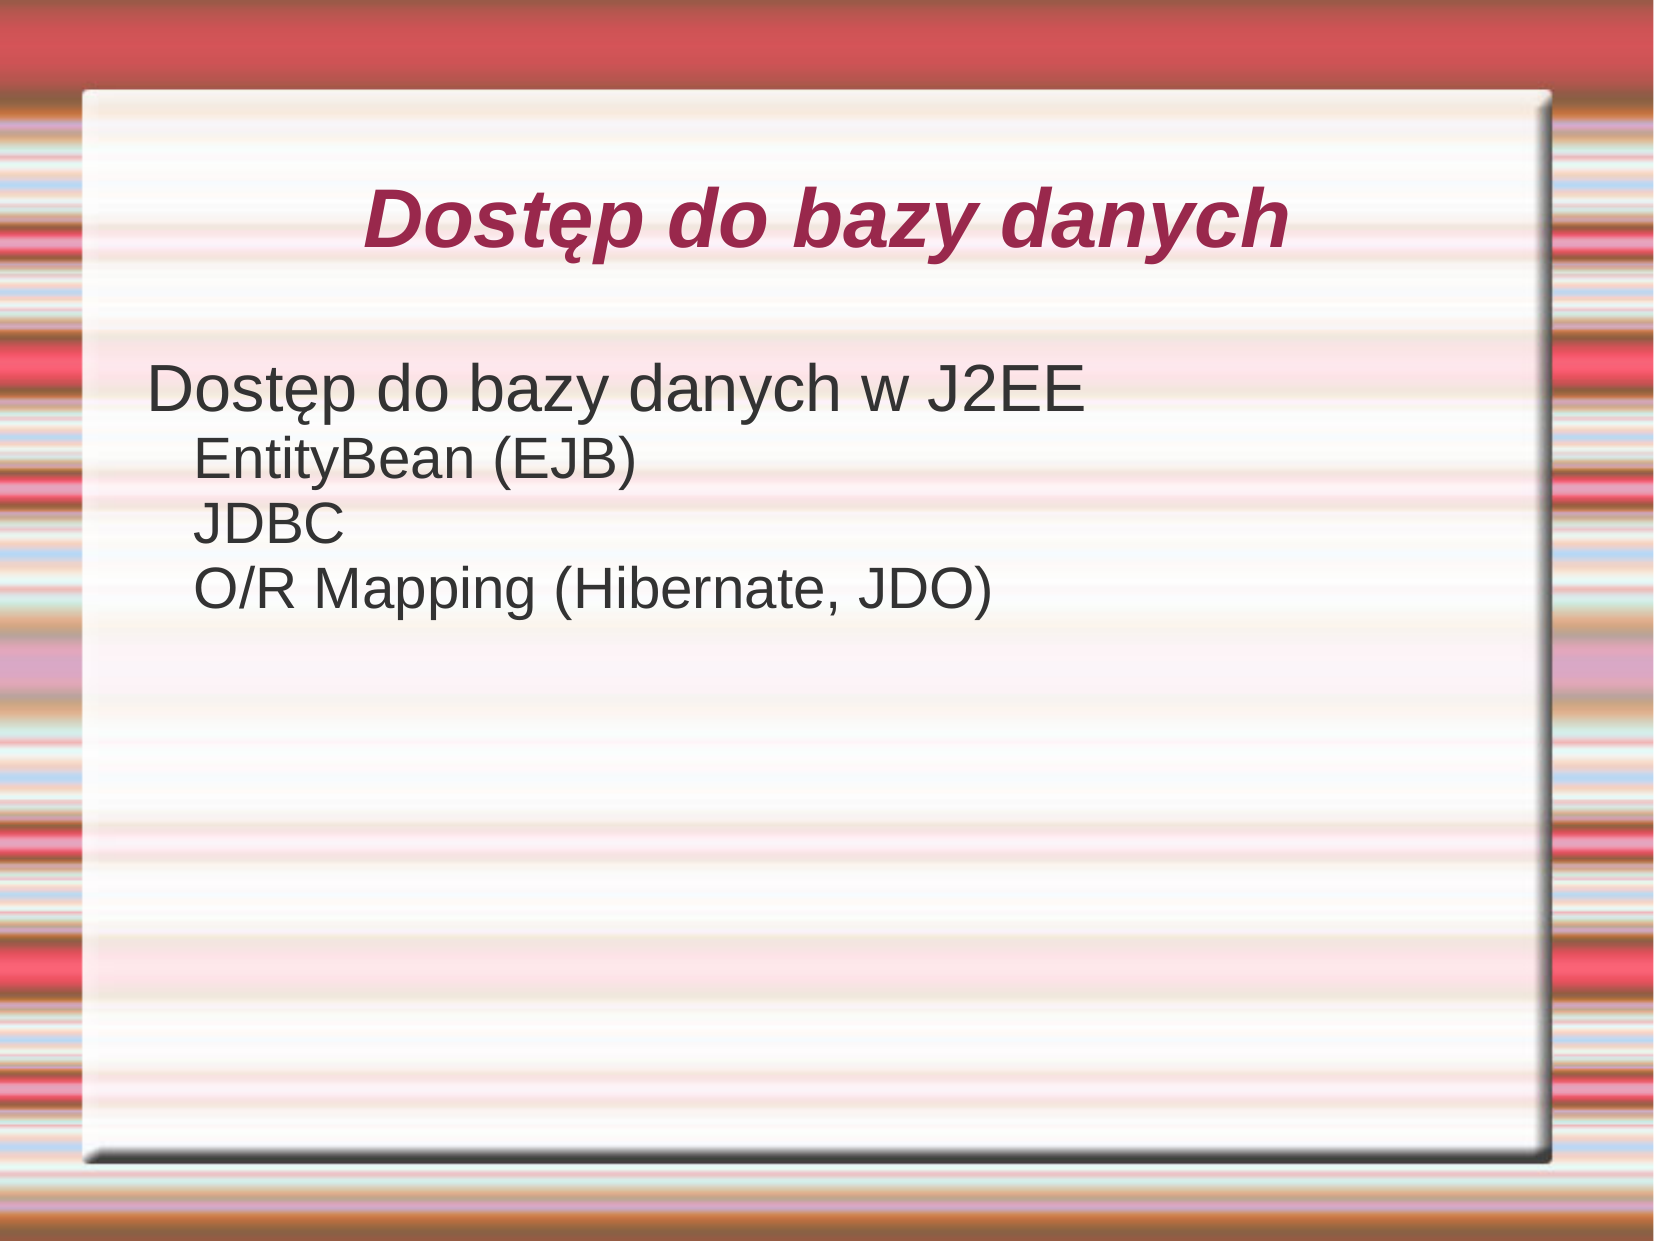

# Dostęp do bazy danych
Dostęp do bazy danych w J2EE
EntityBean (EJB)
JDBC
O/R Mapping (Hibernate, JDO)